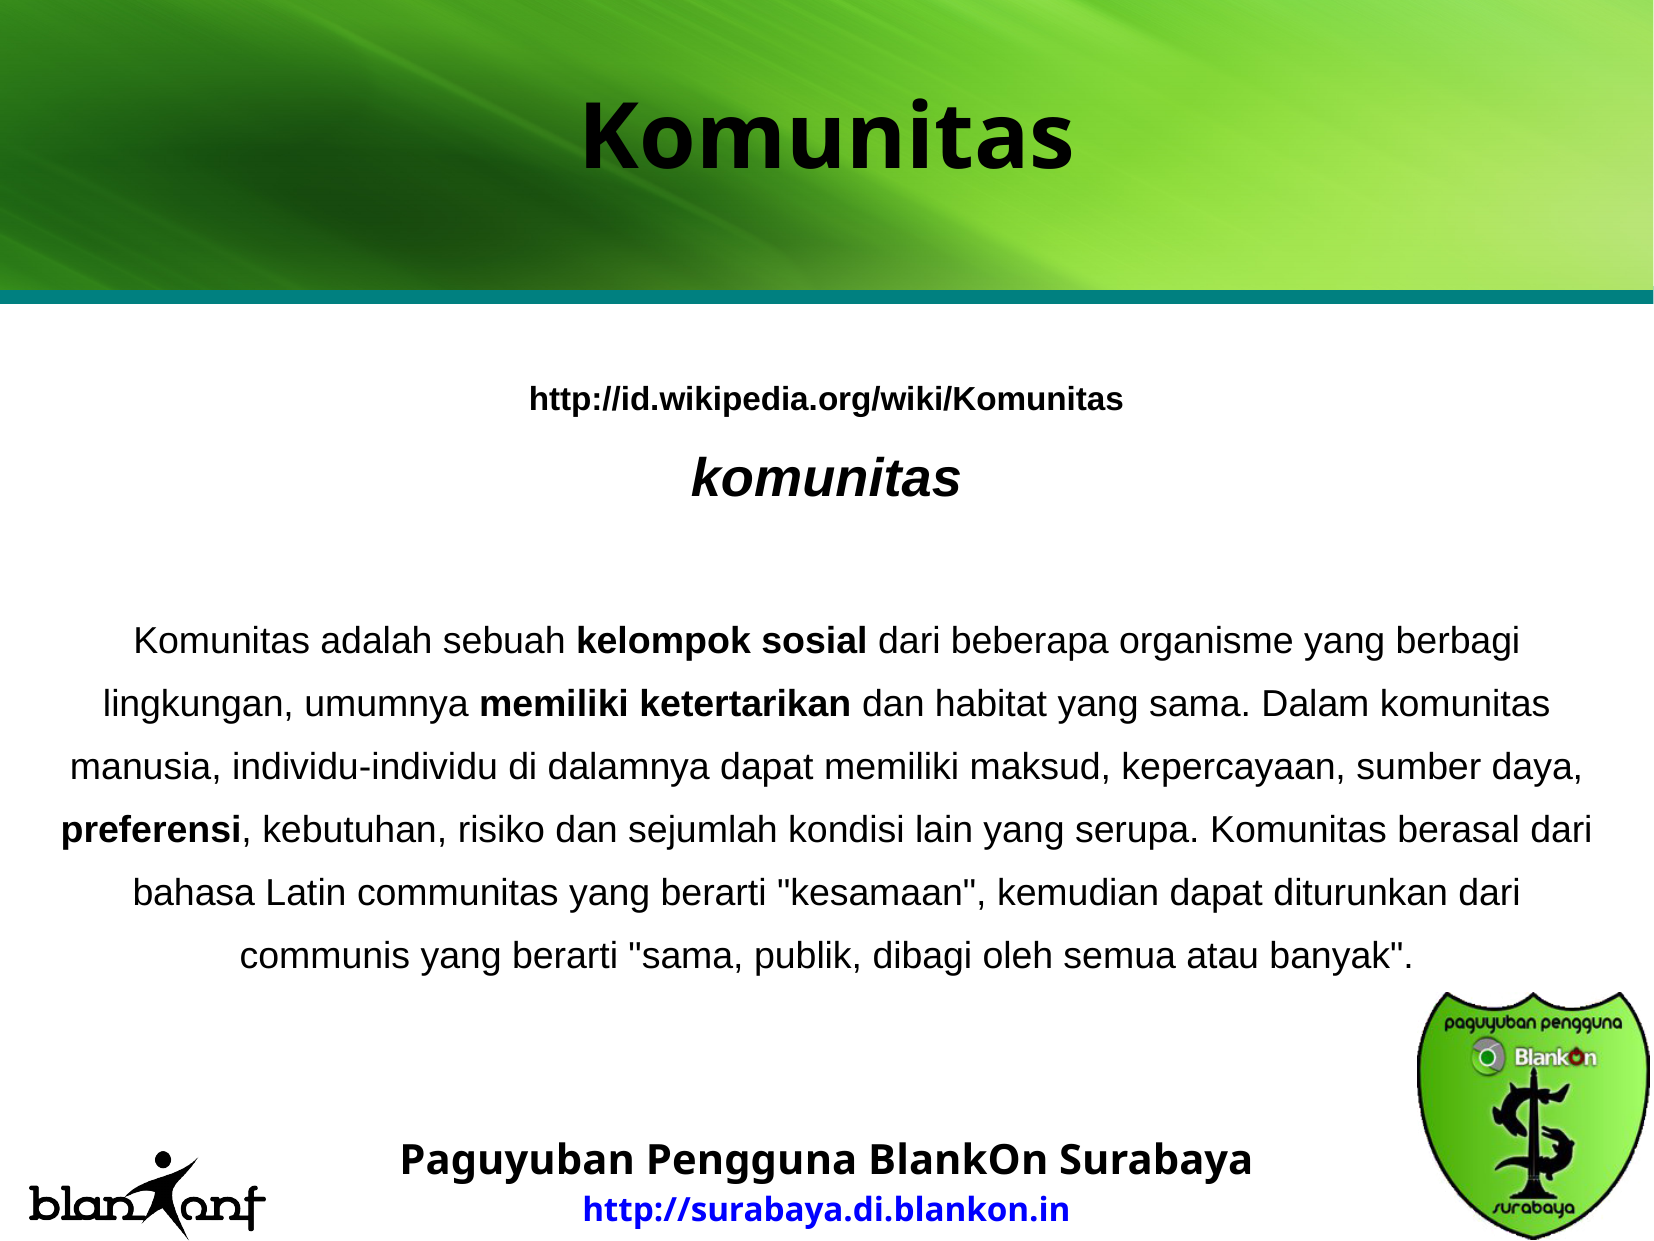

Komunitas
#
http://id.wikipedia.org/wiki/Komunitas
komunitas
Komunitas adalah sebuah kelompok sosial dari beberapa organisme yang berbagi lingkungan, umumnya memiliki ketertarikan dan habitat yang sama. Dalam komunitas manusia, individu-individu di dalamnya dapat memiliki maksud, kepercayaan, sumber daya, preferensi, kebutuhan, risiko dan sejumlah kondisi lain yang serupa. Komunitas berasal dari bahasa Latin communitas yang berarti "kesamaan", kemudian dapat diturunkan dari communis yang berarti "sama, publik, dibagi oleh semua atau banyak".
Paguyuban Pengguna BlankOn Surabaya
http://surabaya.di.blankon.in